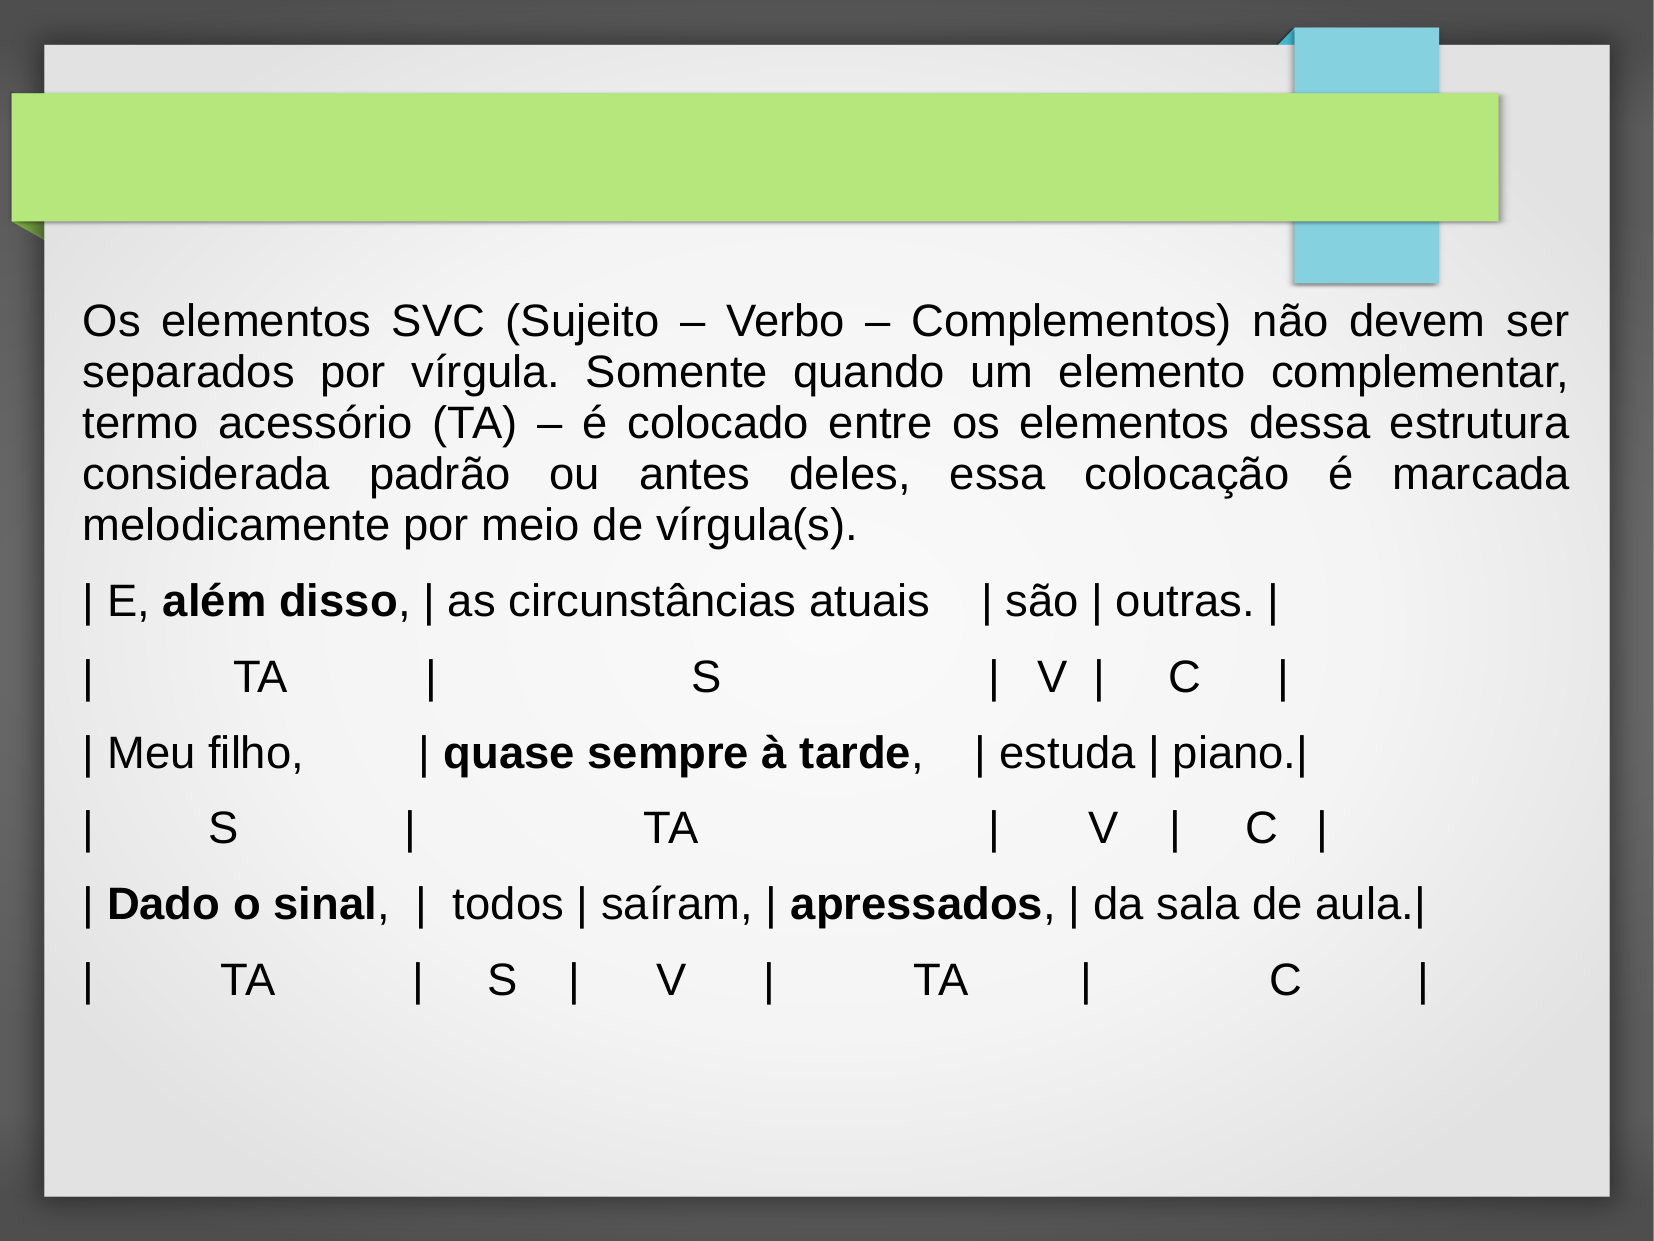

#
Os elementos SVC (Sujeito – Verbo – Complementos) não devem ser separados por vírgula. Somente quando um elemento complementar, termo acessório (TA) – é colocado entre os elementos dessa estrutura considerada padrão ou antes deles, essa colocação é marcada melodicamente por meio de vírgula(s).
| E, além disso, | as circunstâncias atuais | são | outras. |
| TA | S | V | C |
| Meu filho, | quase sempre à tarde, | estuda | piano.|
| S | TA | V | C |
| Dado o sinal, | todos | saíram, | apressados, | da sala de aula.|
| TA | S | V | TA | C |